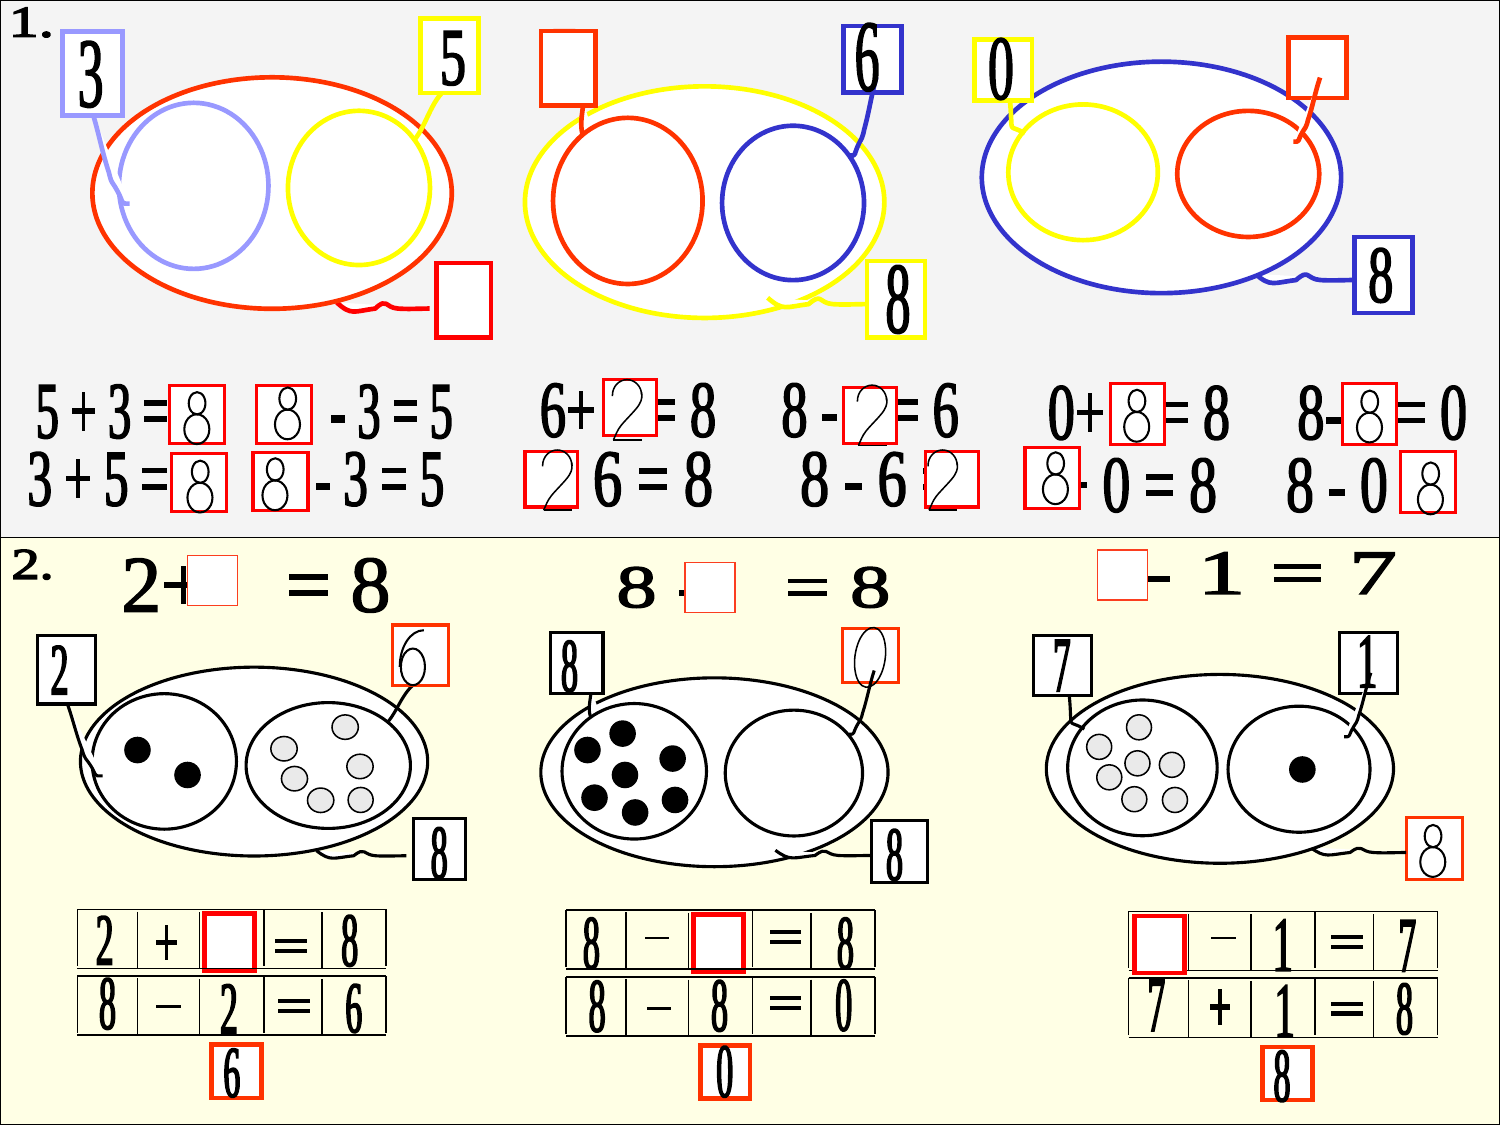

1.
# Rovnice,sestavování, znázorňování
5
3
6
5
8
0
8
6+ = 8 8 - = 6
0+ = 8 8- = 0
5 + 3 = - 3 = 5
 + 0 = 8 8 - 0 =
 + 6 = 8 8 - 6 =
3 + 5 = - 3 = 5
2.
2+ = 8
8 - = 8
 - 1 = 7
5
8
1
7
2
8
8
8
2
+
=
1
7
=
-
8
8
=
-
8
6
2
=
-
0
8
8
=
-
7
8
1
+
=
0
6
8